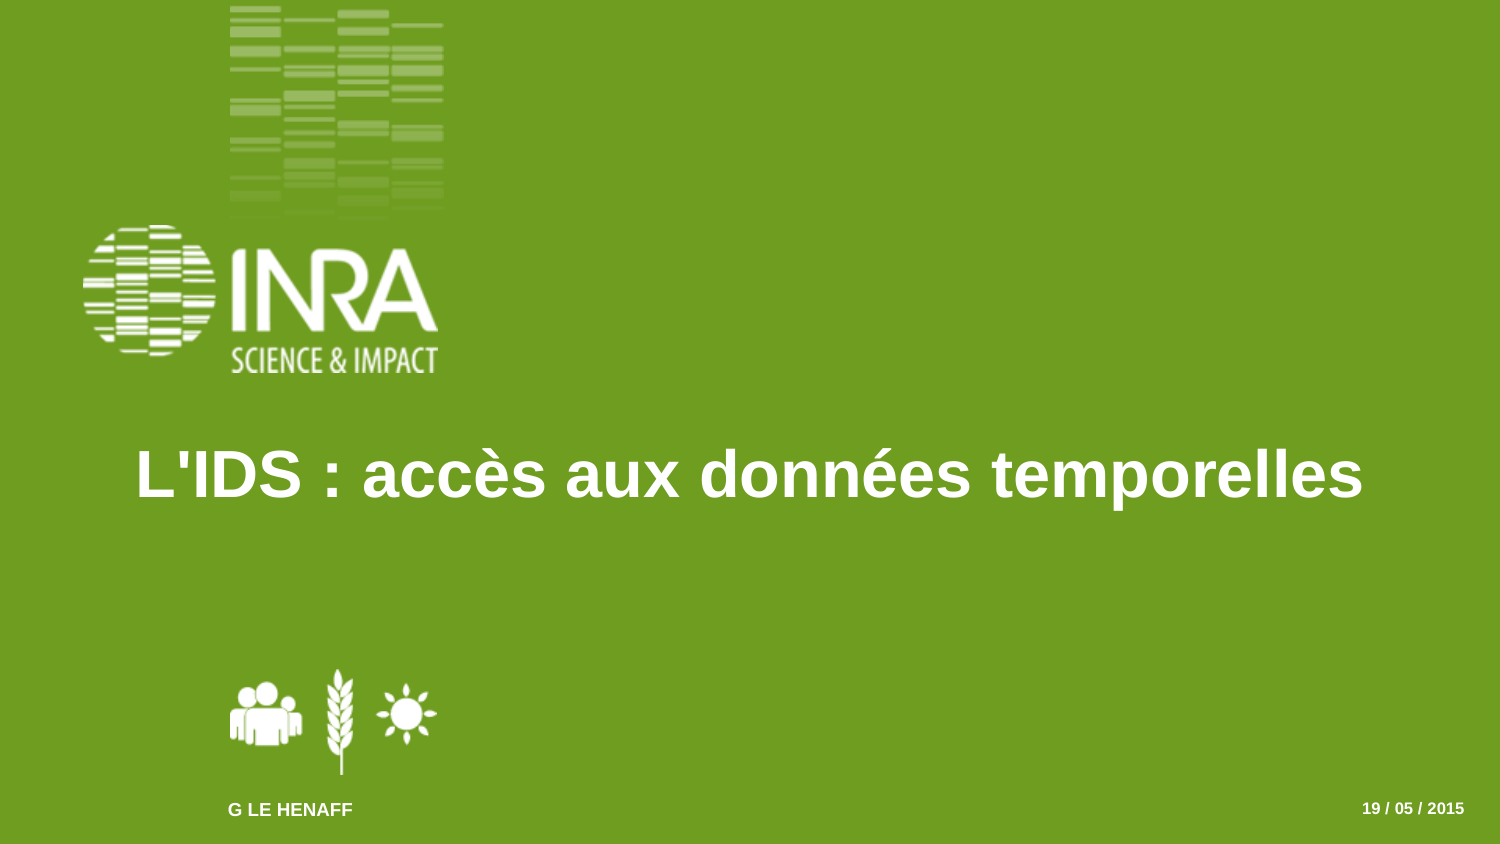

L'IDS : accès aux données temporelles
G LE HENAFF
19 / 05 / 2015